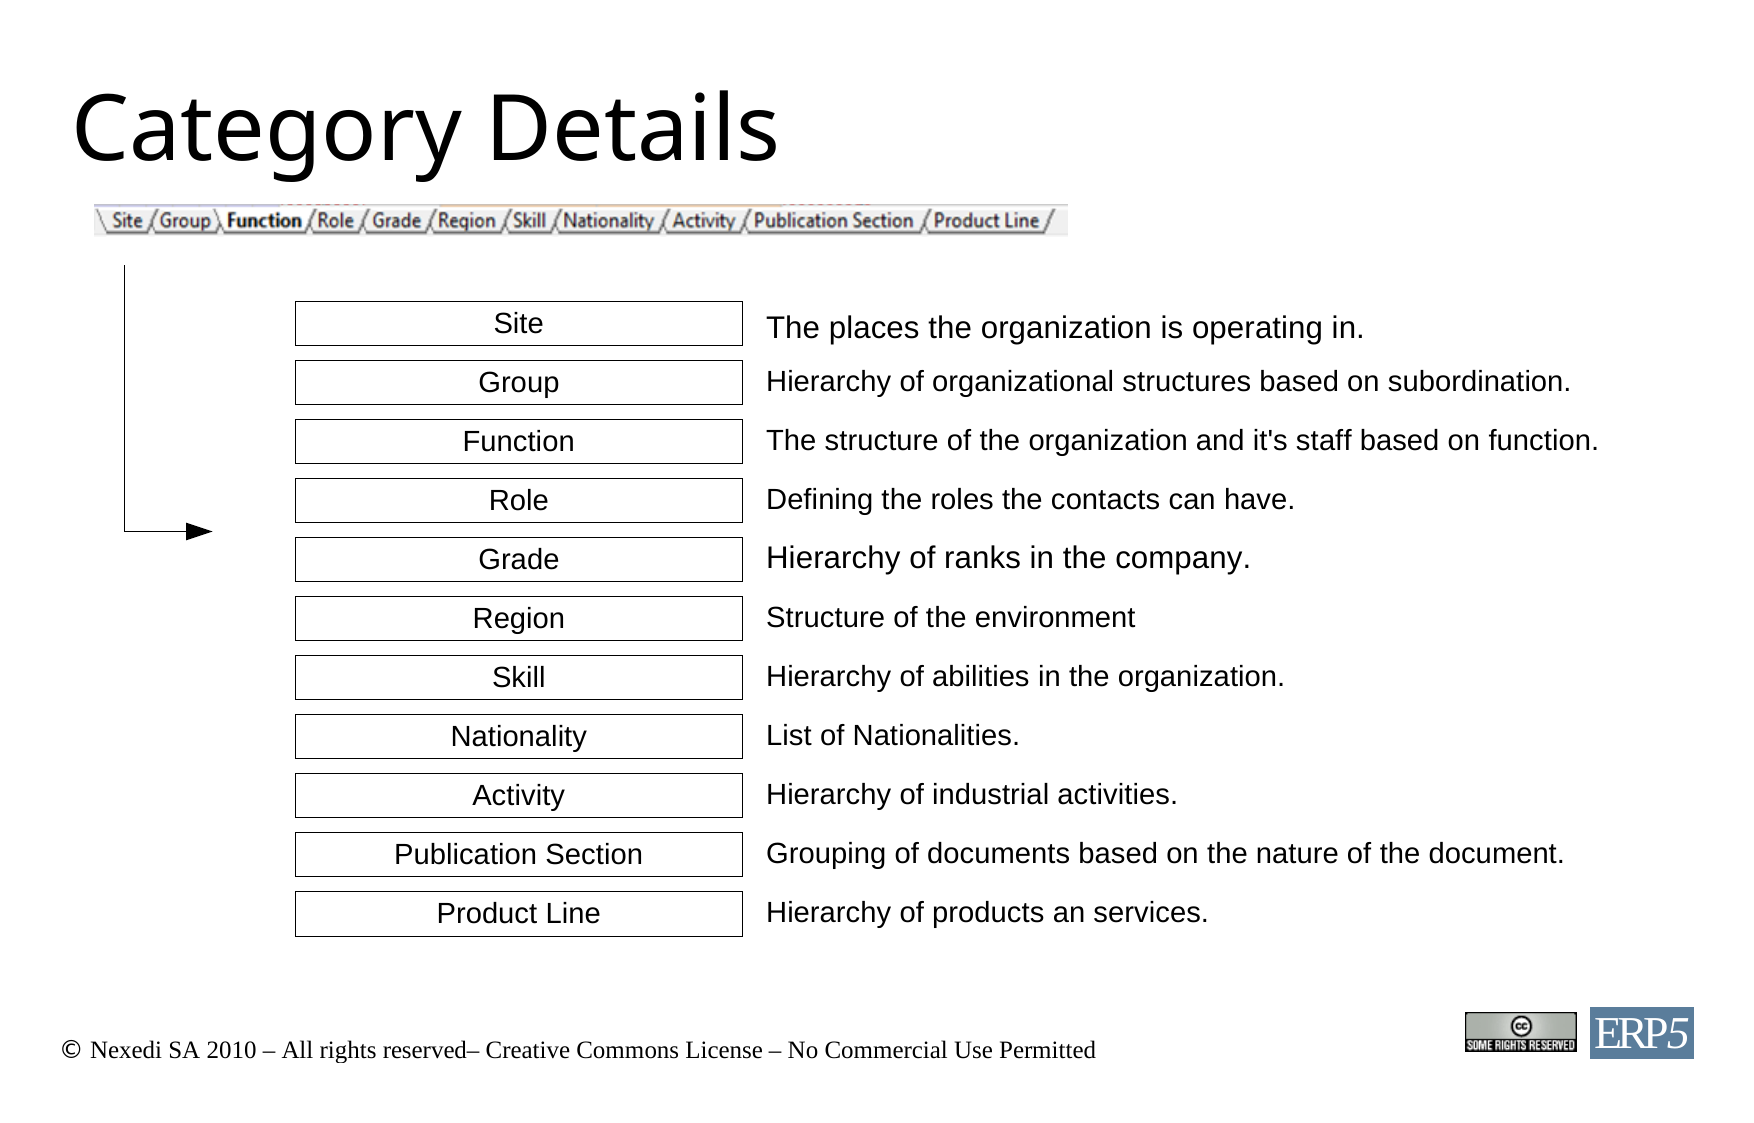

# Category Details
Site
The places the organization is operating in.
Group
Hierarchy of organizational structures based on subordination.
Function
The structure of the organization and it's staff based on function.
Role
Defining the roles the contacts can have.
Grade
Hierarchy of ranks in the company.
Region
Structure of the environment
Skill
Hierarchy of abilities in the organization.
Nationality
List of Nationalities.
Activity
Hierarchy of industrial activities.
Publication Section
Grouping of documents based on the nature of the document.
Product Line
Hierarchy of products an services.